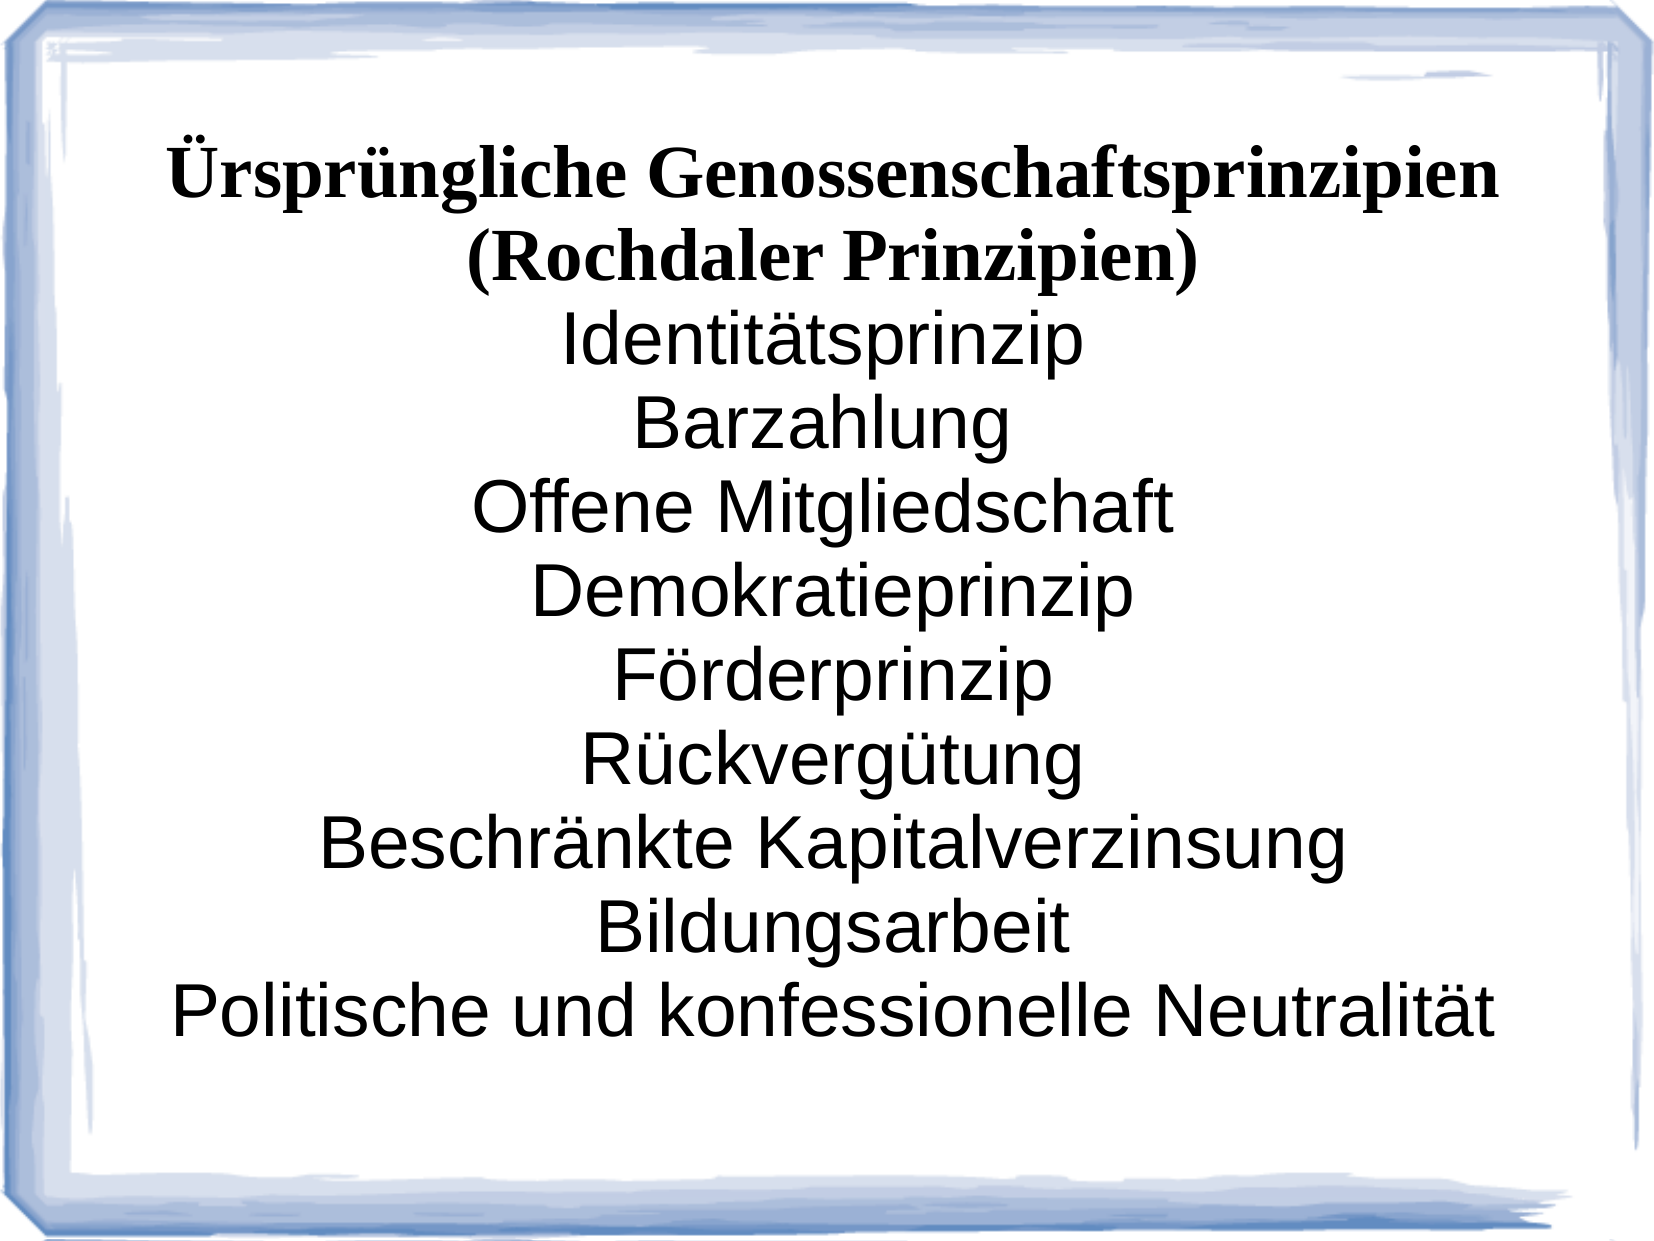

Ürsprüngliche Genossenschaftsprinzipien
(Rochdaler Prinzipien)
Identitätsprinzip
Barzahlung
Offene Mitgliedschaft
Demokratieprinzip
Förderprinzip
Rückvergütung
Beschränkte Kapitalverzinsung
Bildungsarbeit
Politische und konfessionelle Neutralität